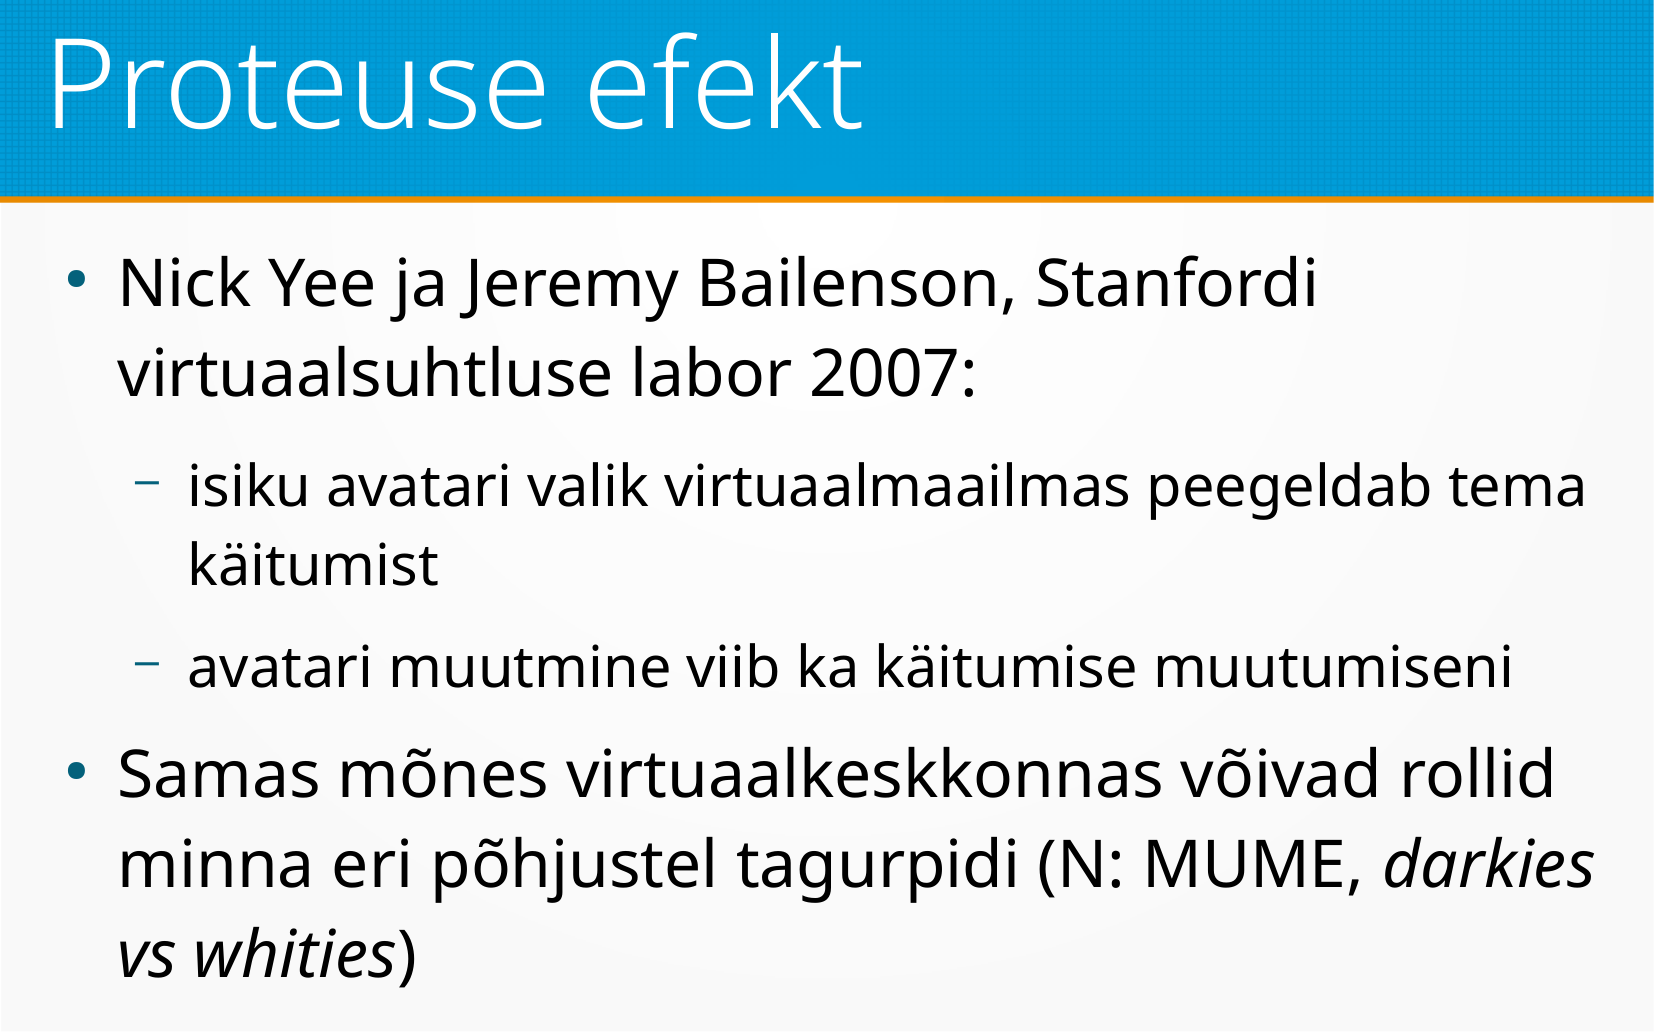

# Proteuse efekt
Nick Yee ja Jeremy Bailenson, Stanfordi virtuaalsuhtluse labor 2007:
isiku avatari valik virtuaalmaailmas peegeldab tema käitumist
avatari muutmine viib ka käitumise muutumiseni
Samas mõnes virtuaalkeskkonnas võivad rollid minna eri põhjustel tagurpidi (N: MUME, darkies vs whities)